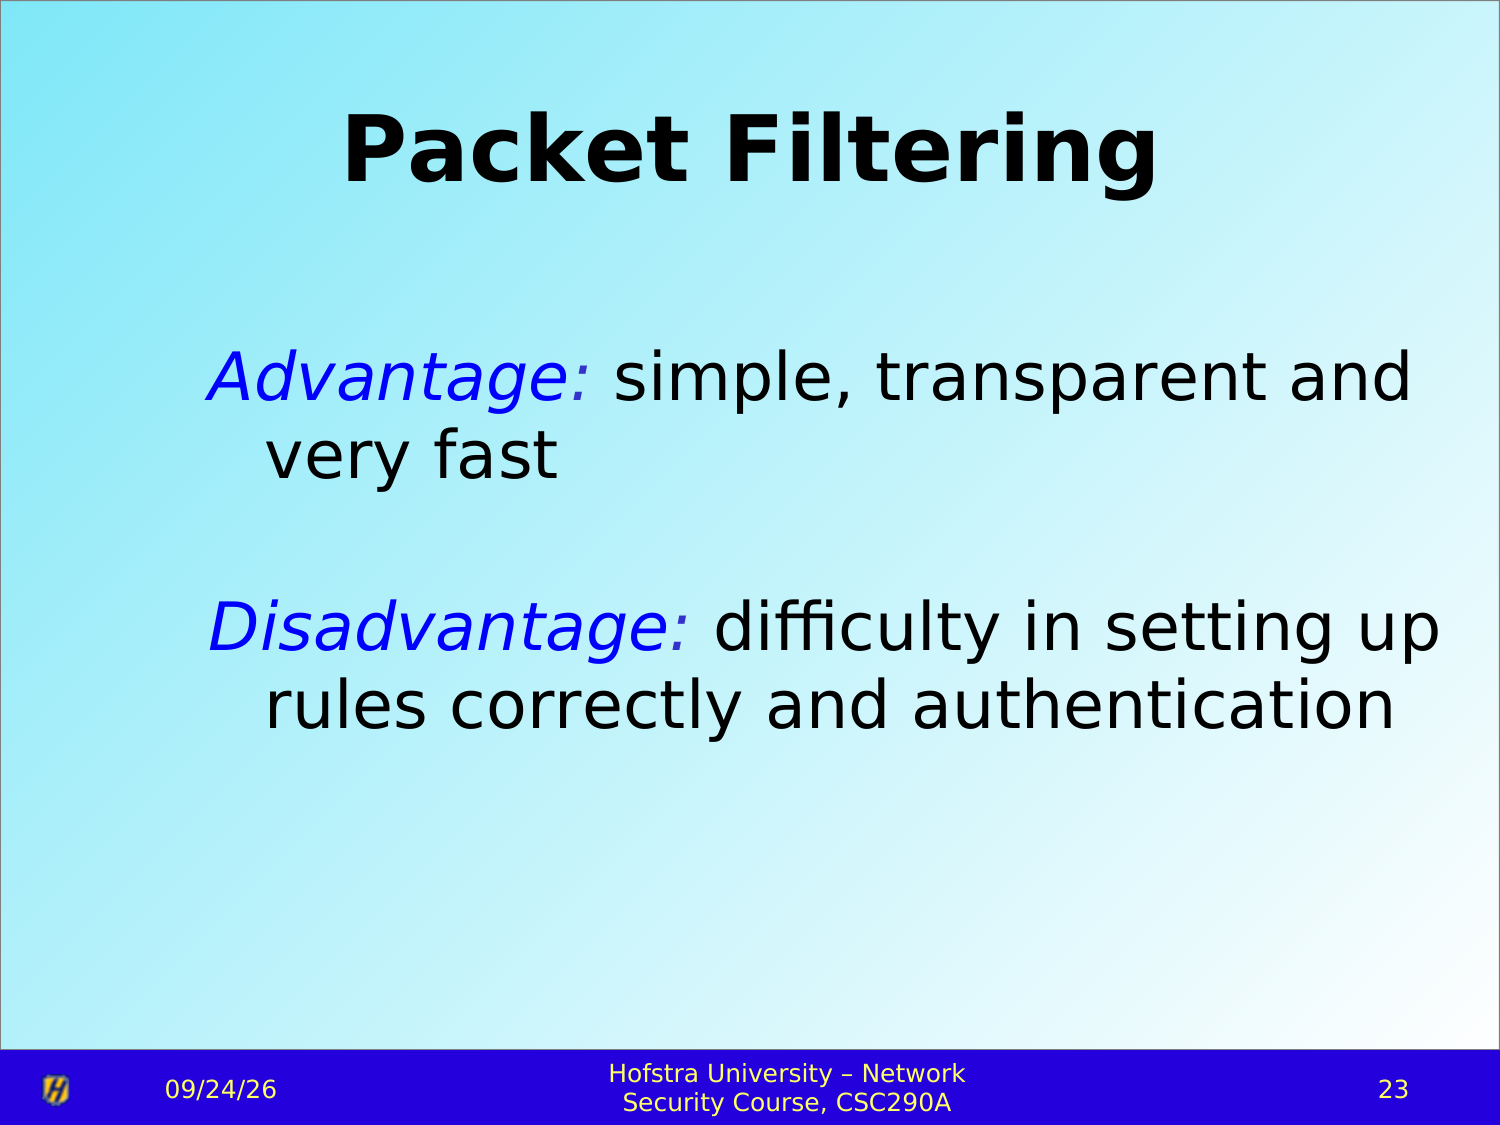

# Packet Filtering
Advantage: simple, transparent and very fast
Disadvantage: difficulty in setting up rules correctly and authentication
23